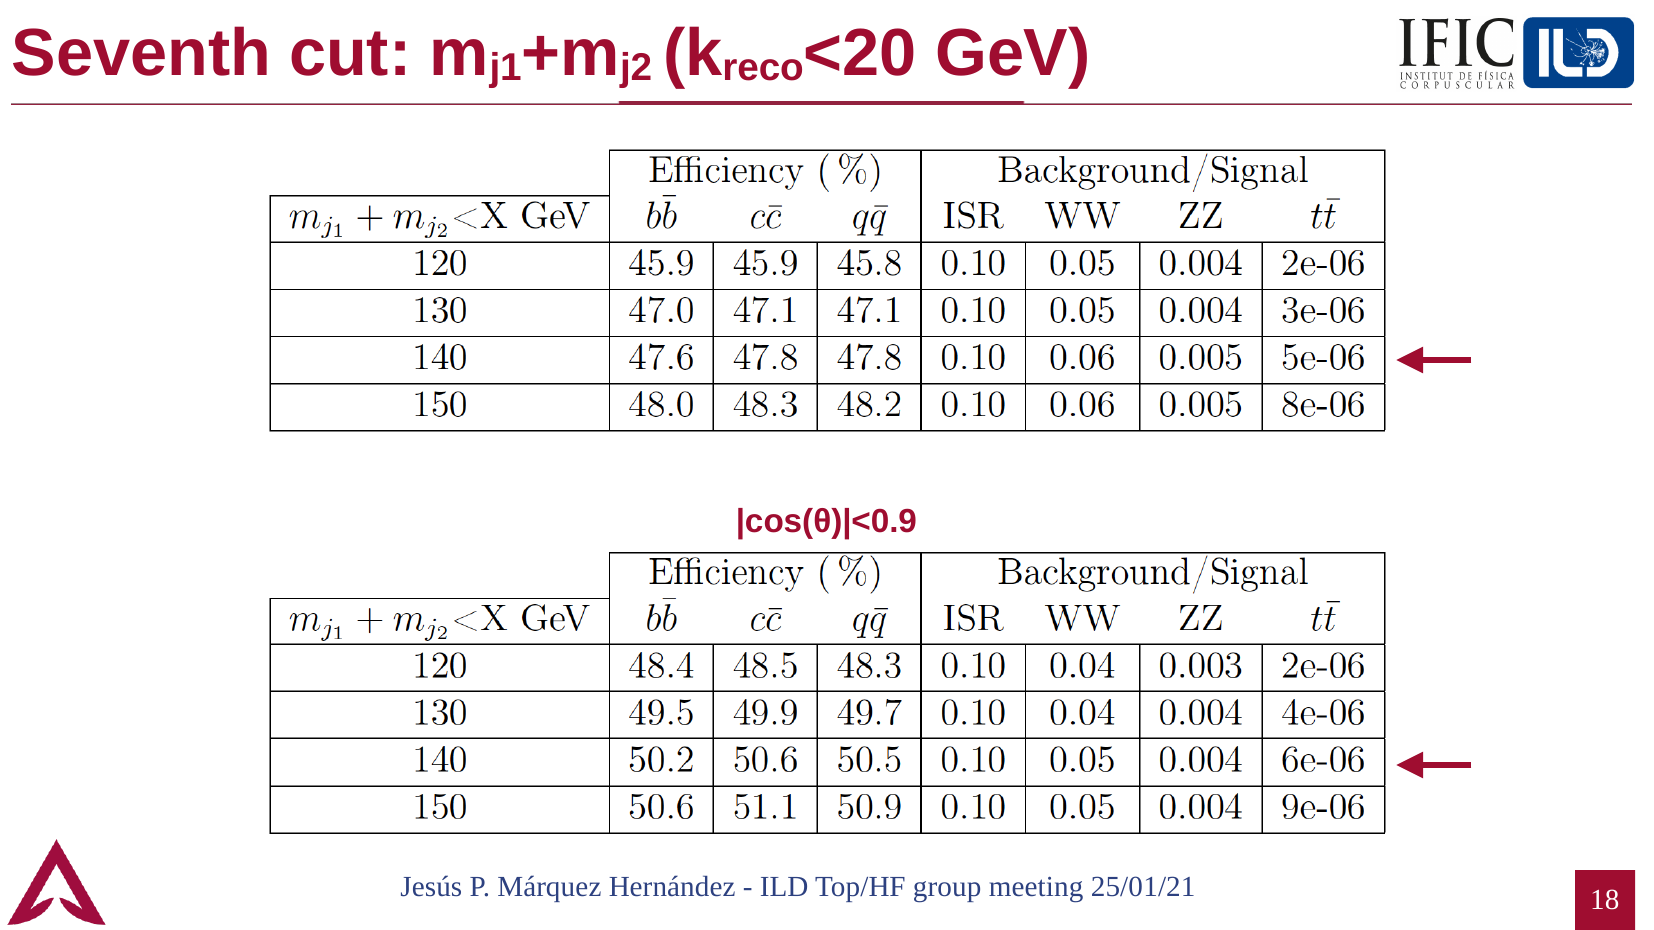

# Seventh cut: mj1+mj2 (kreco<20 GeV)
|cos(θ)|<0.9
18